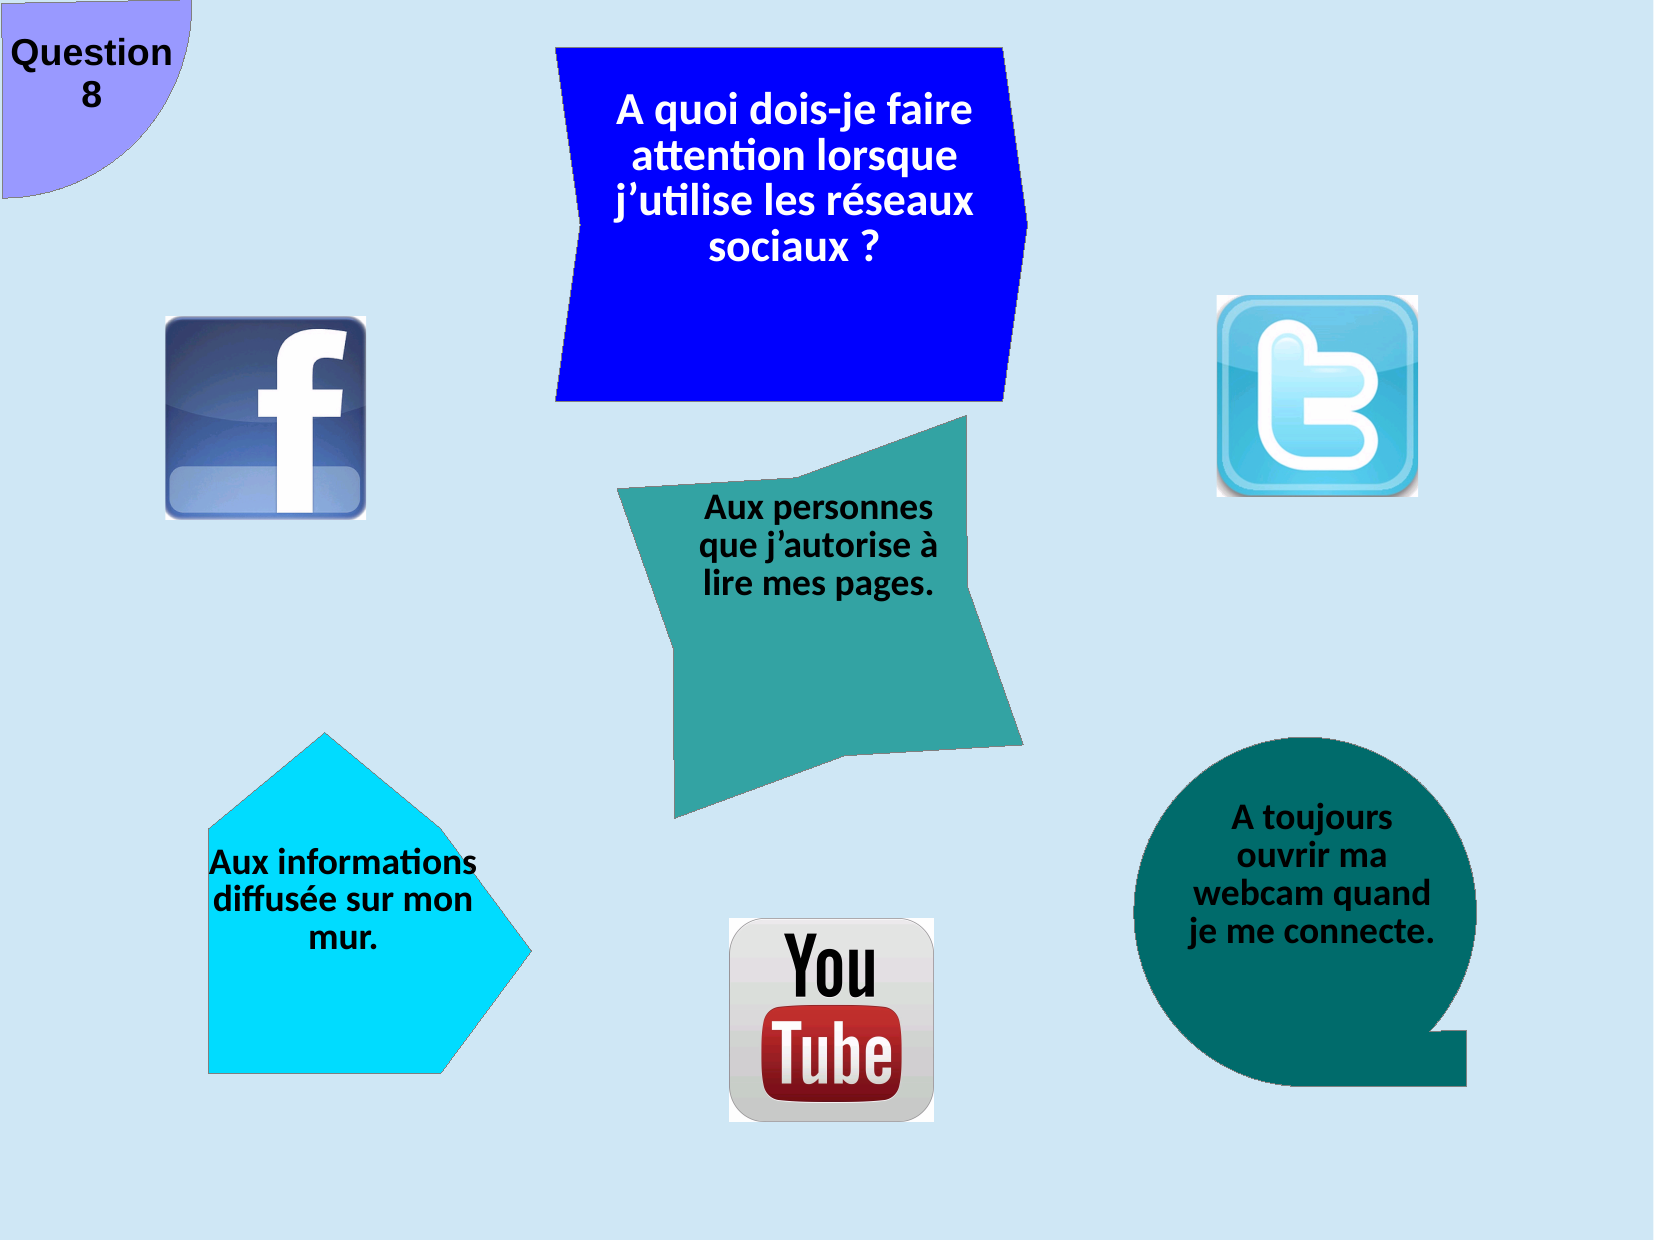

Question 8
A quoi dois-je faire attention lorsque j’utilise les réseaux sociaux ?
Aux personnes que j’autorise à lire mes pages.
A toujours ouvrir ma webcam quand je me connecte.
Aux informations diffusée sur mon mur.